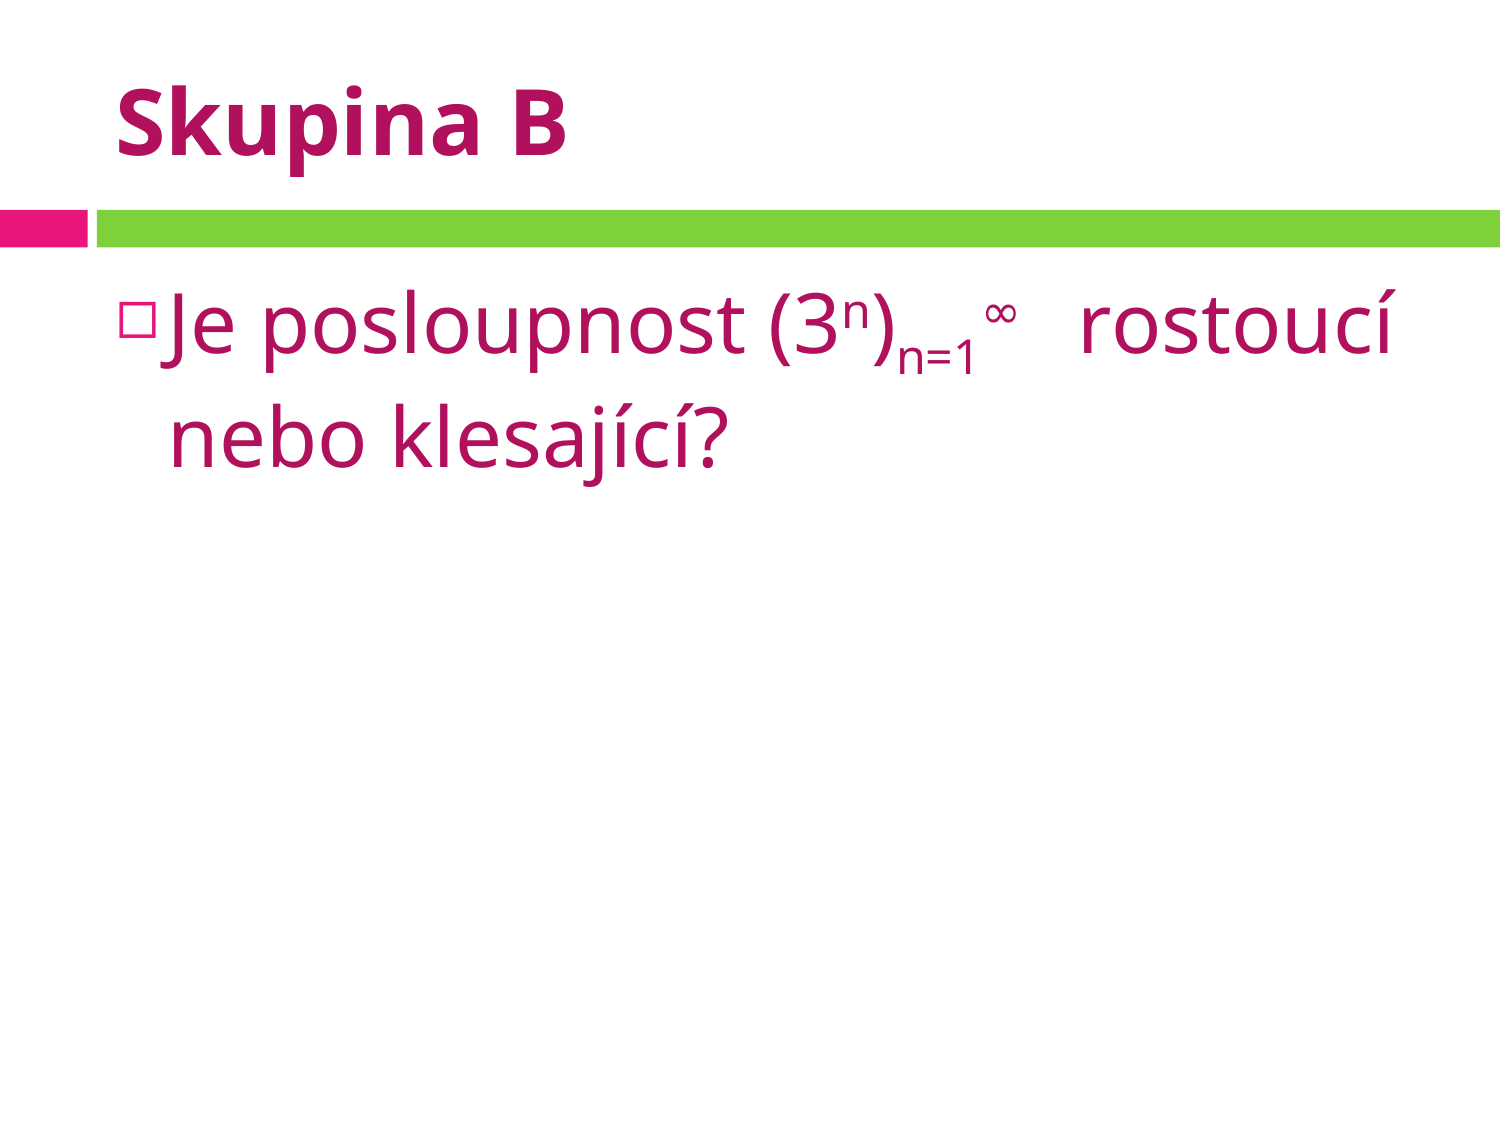

# Skupina B
Je posloupnost (3n)n=1∞ rostoucí nebo klesající?